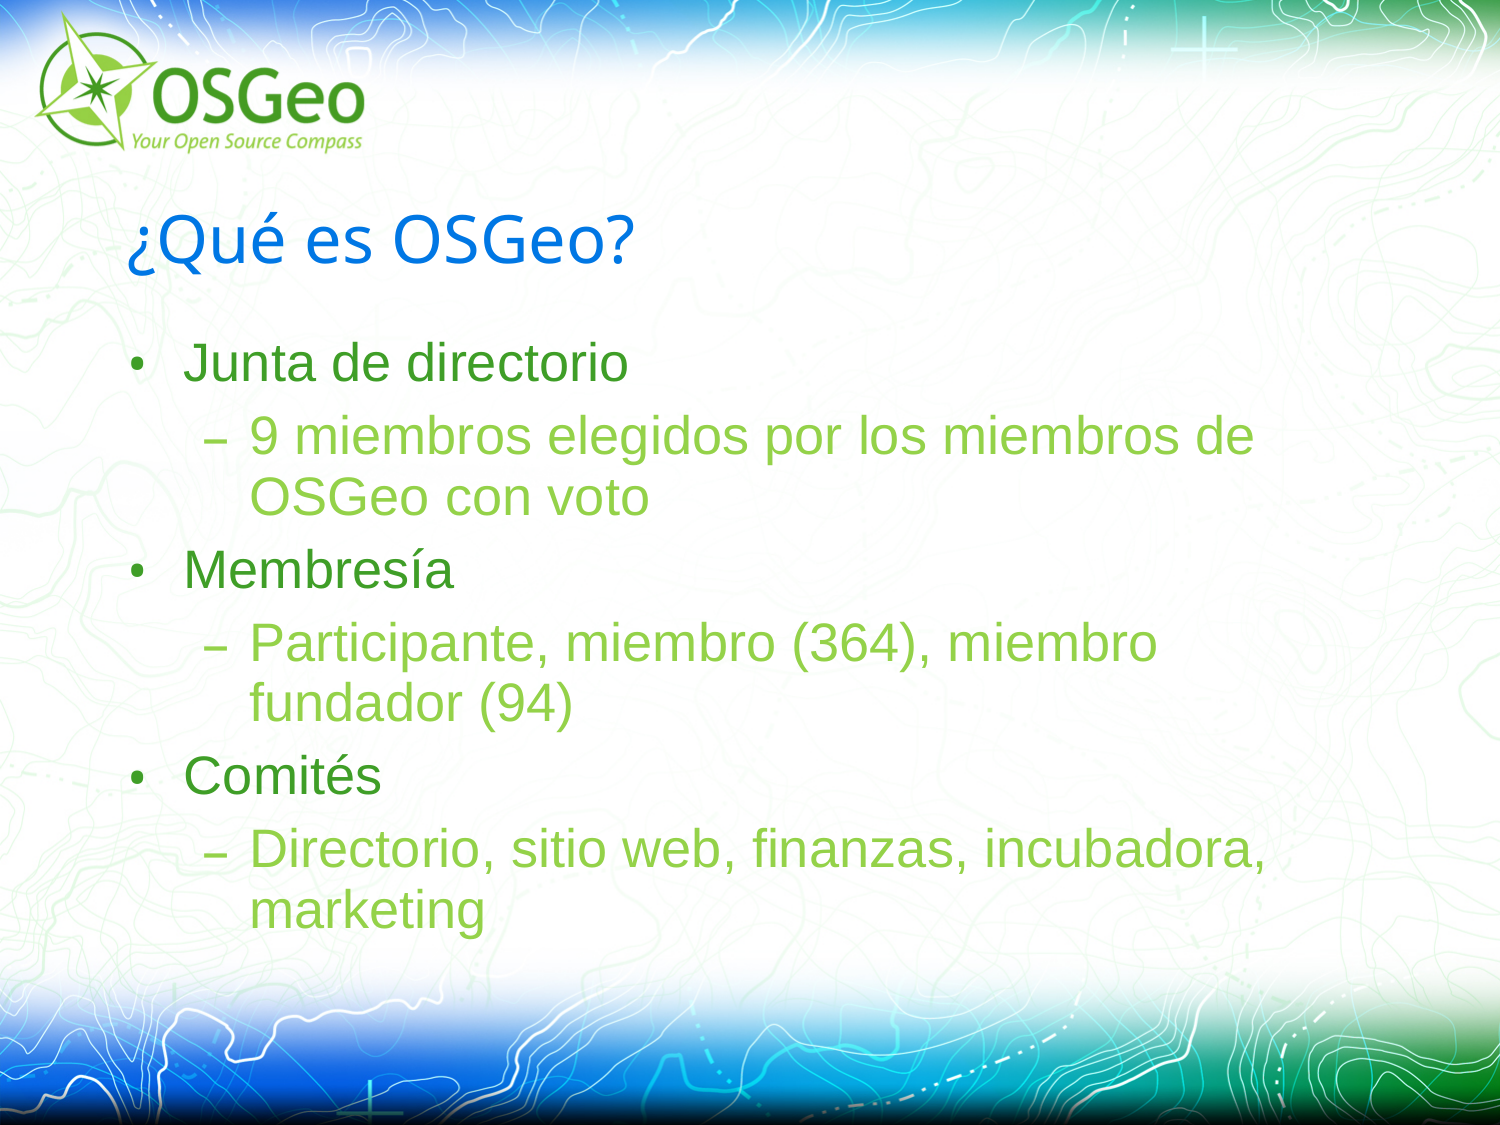

# ¿Qué es OSGeo?
Junta de directorio
9 miembros elegidos por los miembros de OSGeo con voto
Membresía
Participante, miembro (364), miembro fundador (94)
Comités
Directorio, sitio web, finanzas, incubadora, marketing